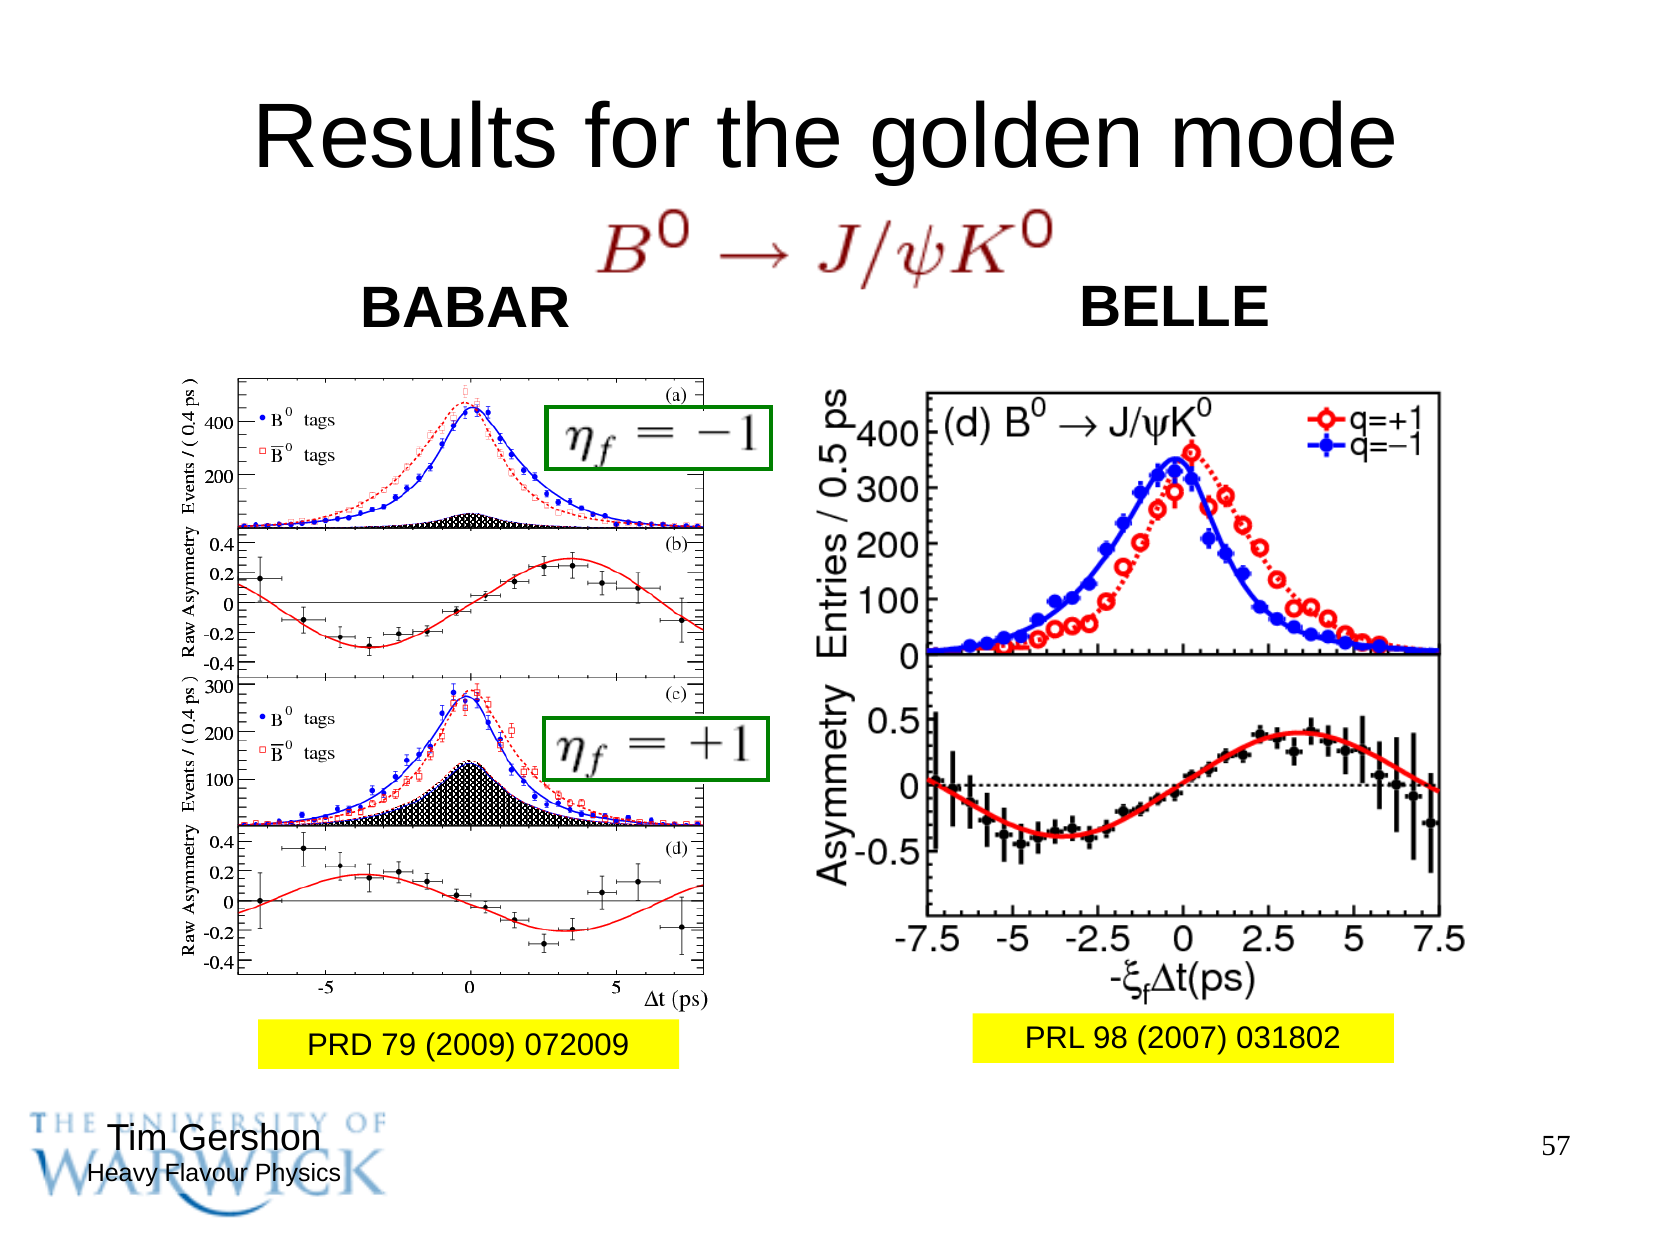

# Results for the golden mode
BELLE
BABAR
PRL 98 (2007) 031802
PRD 79 (2009) 072009
Tim Gershon
Heavy Flavour Physics
57